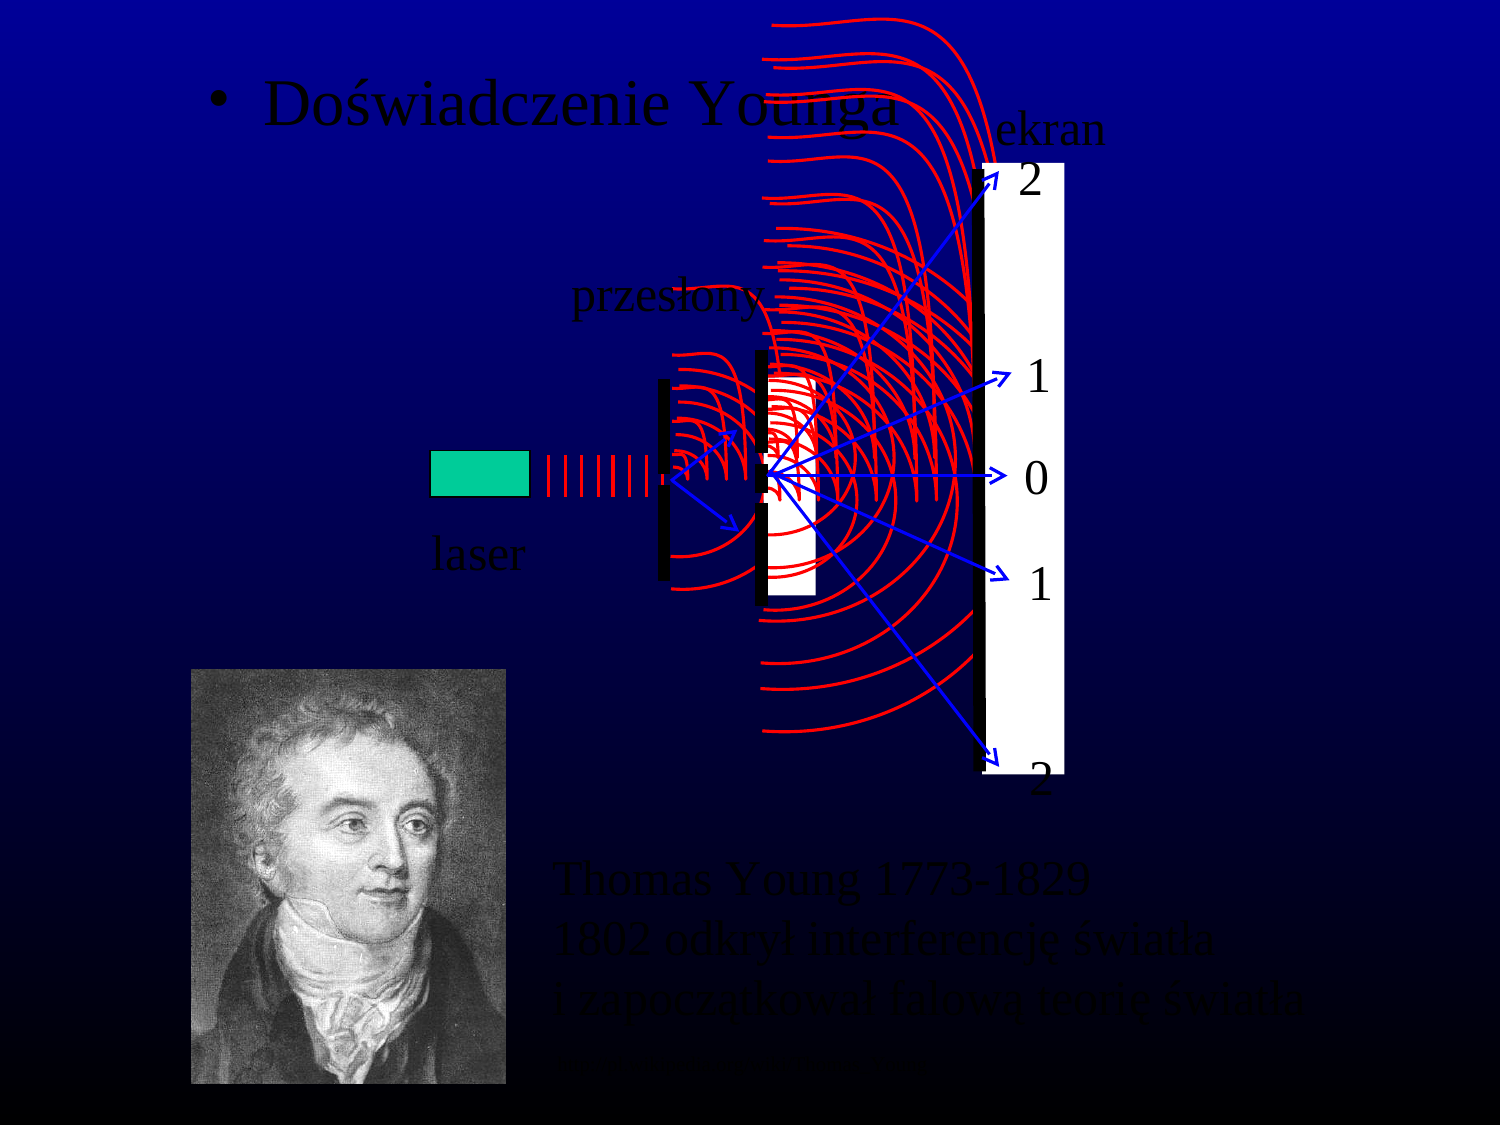

Doświadczenie Younga
ekran
2
1
0
1
2
przesłony
laser
Thomas Young 1773-1829
1802 odkrył interferencję światła
i zapoczątkował falową teorię światła
 http://pl.wikipedia.org/wiki/Thomas_Young